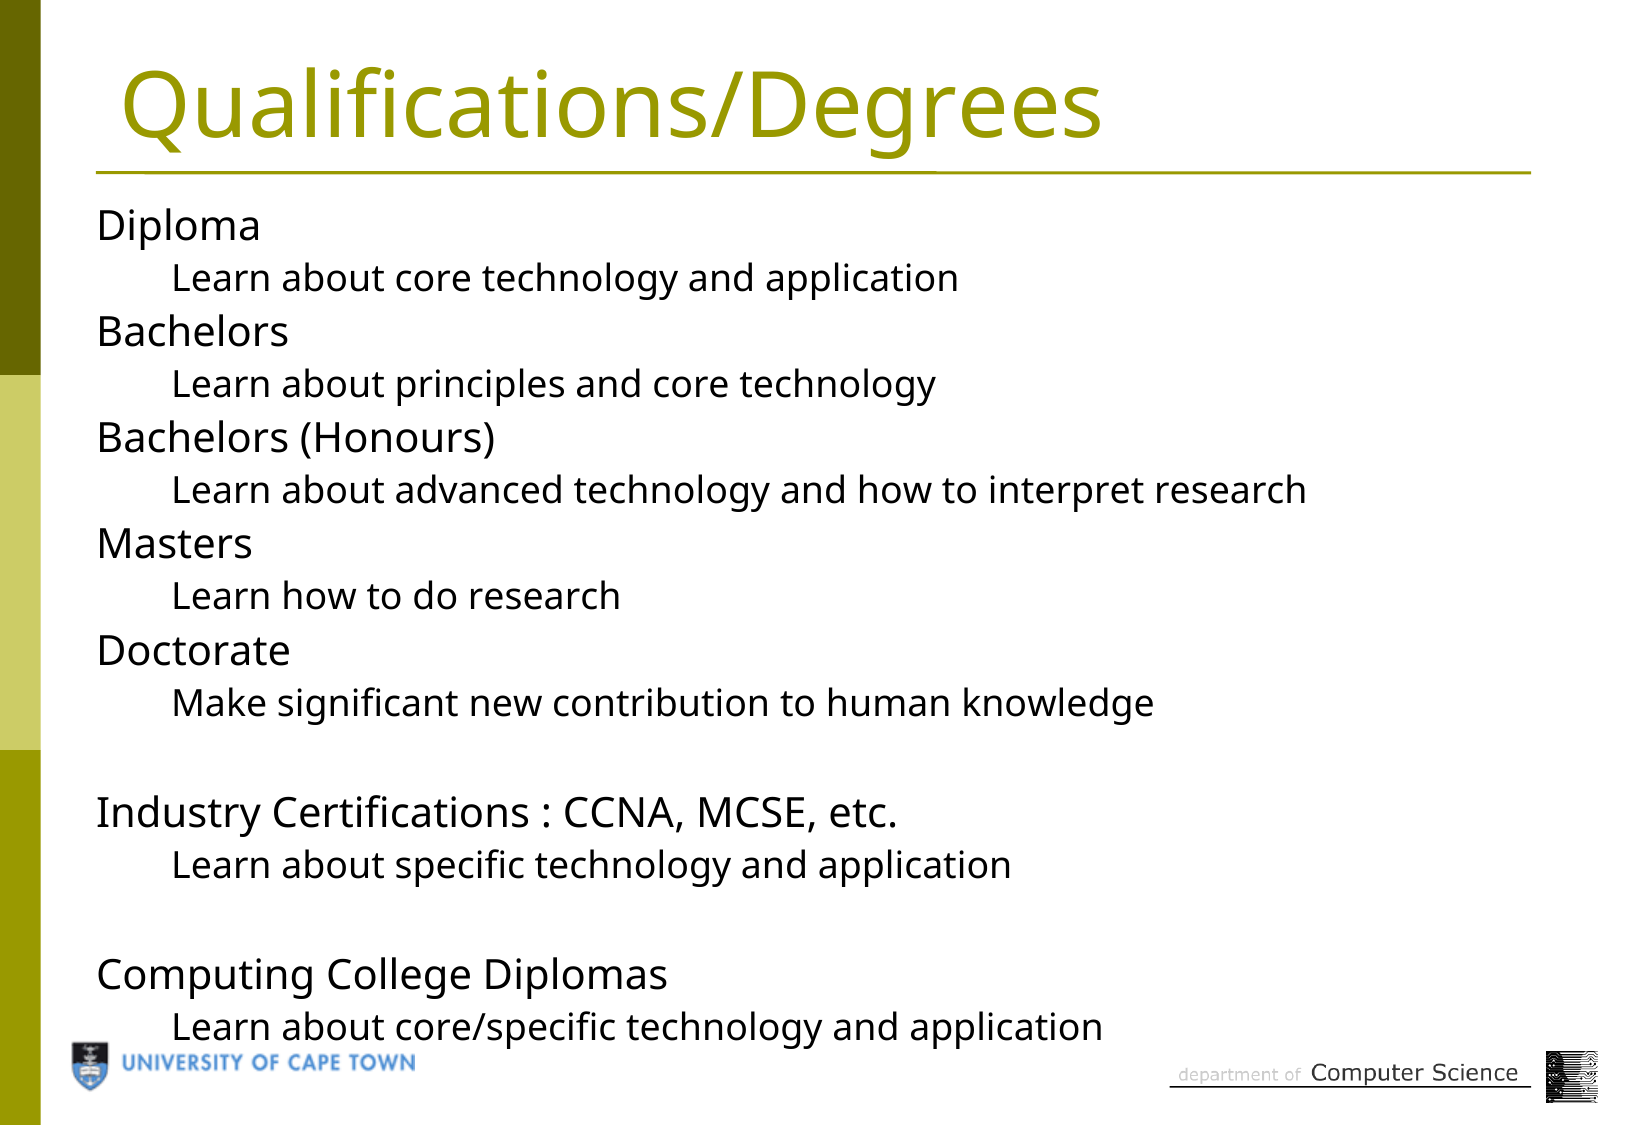

# Qualifications/Degrees
Diploma
Learn about core technology and application
Bachelors
Learn about principles and core technology
Bachelors (Honours)‏
Learn about advanced technology and how to interpret research
Masters
Learn how to do research
Doctorate
Make significant new contribution to human knowledge
Industry Certifications : CCNA, MCSE, etc.
Learn about specific technology and application
Computing College Diplomas
Learn about core/specific technology and application